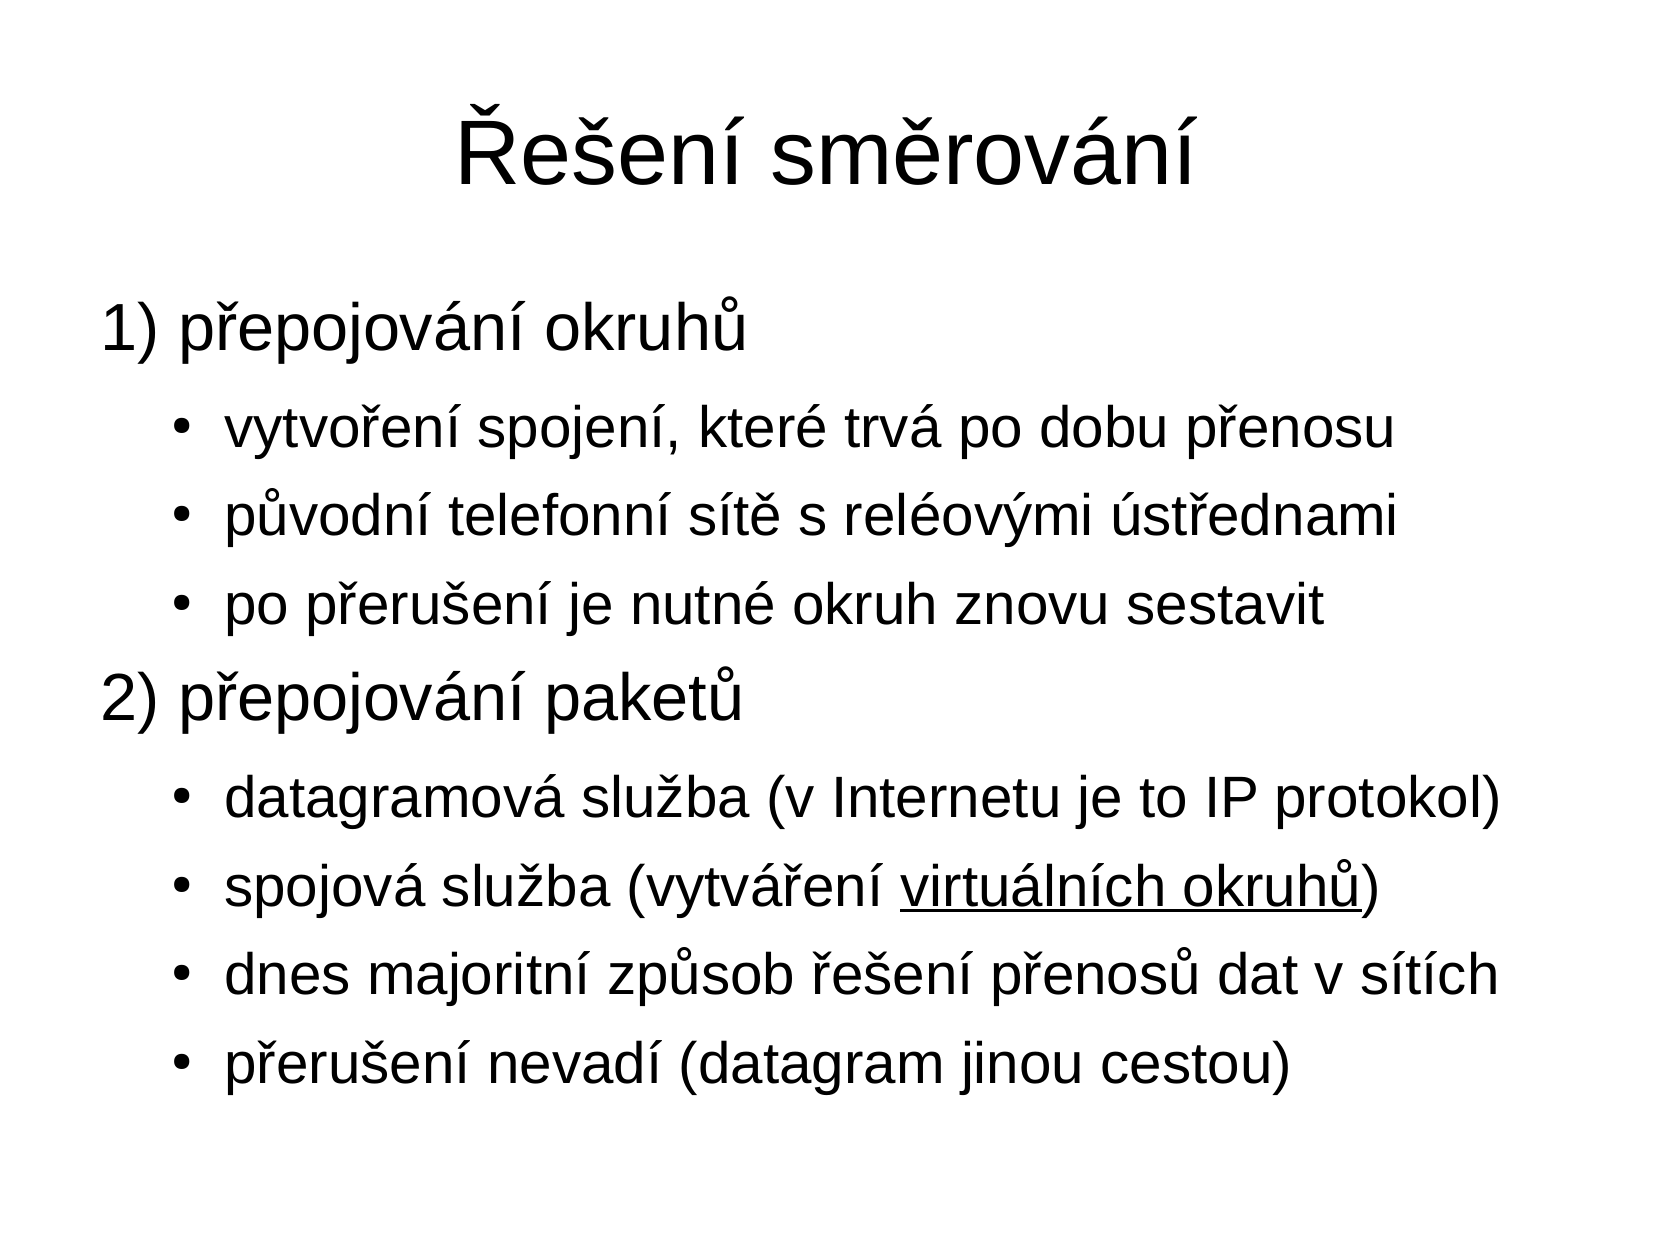

# Řešení směrování
 přepojování okruhů
vytvoření spojení, které trvá po dobu přenosu
původní telefonní sítě s reléovými ústřednami
po přerušení je nutné okruh znovu sestavit
 přepojování paketů
datagramová služba (v Internetu je to IP protokol)
spojová služba (vytváření virtuálních okruhů)
dnes majoritní způsob řešení přenosů dat v sítích
přerušení nevadí (datagram jinou cestou)